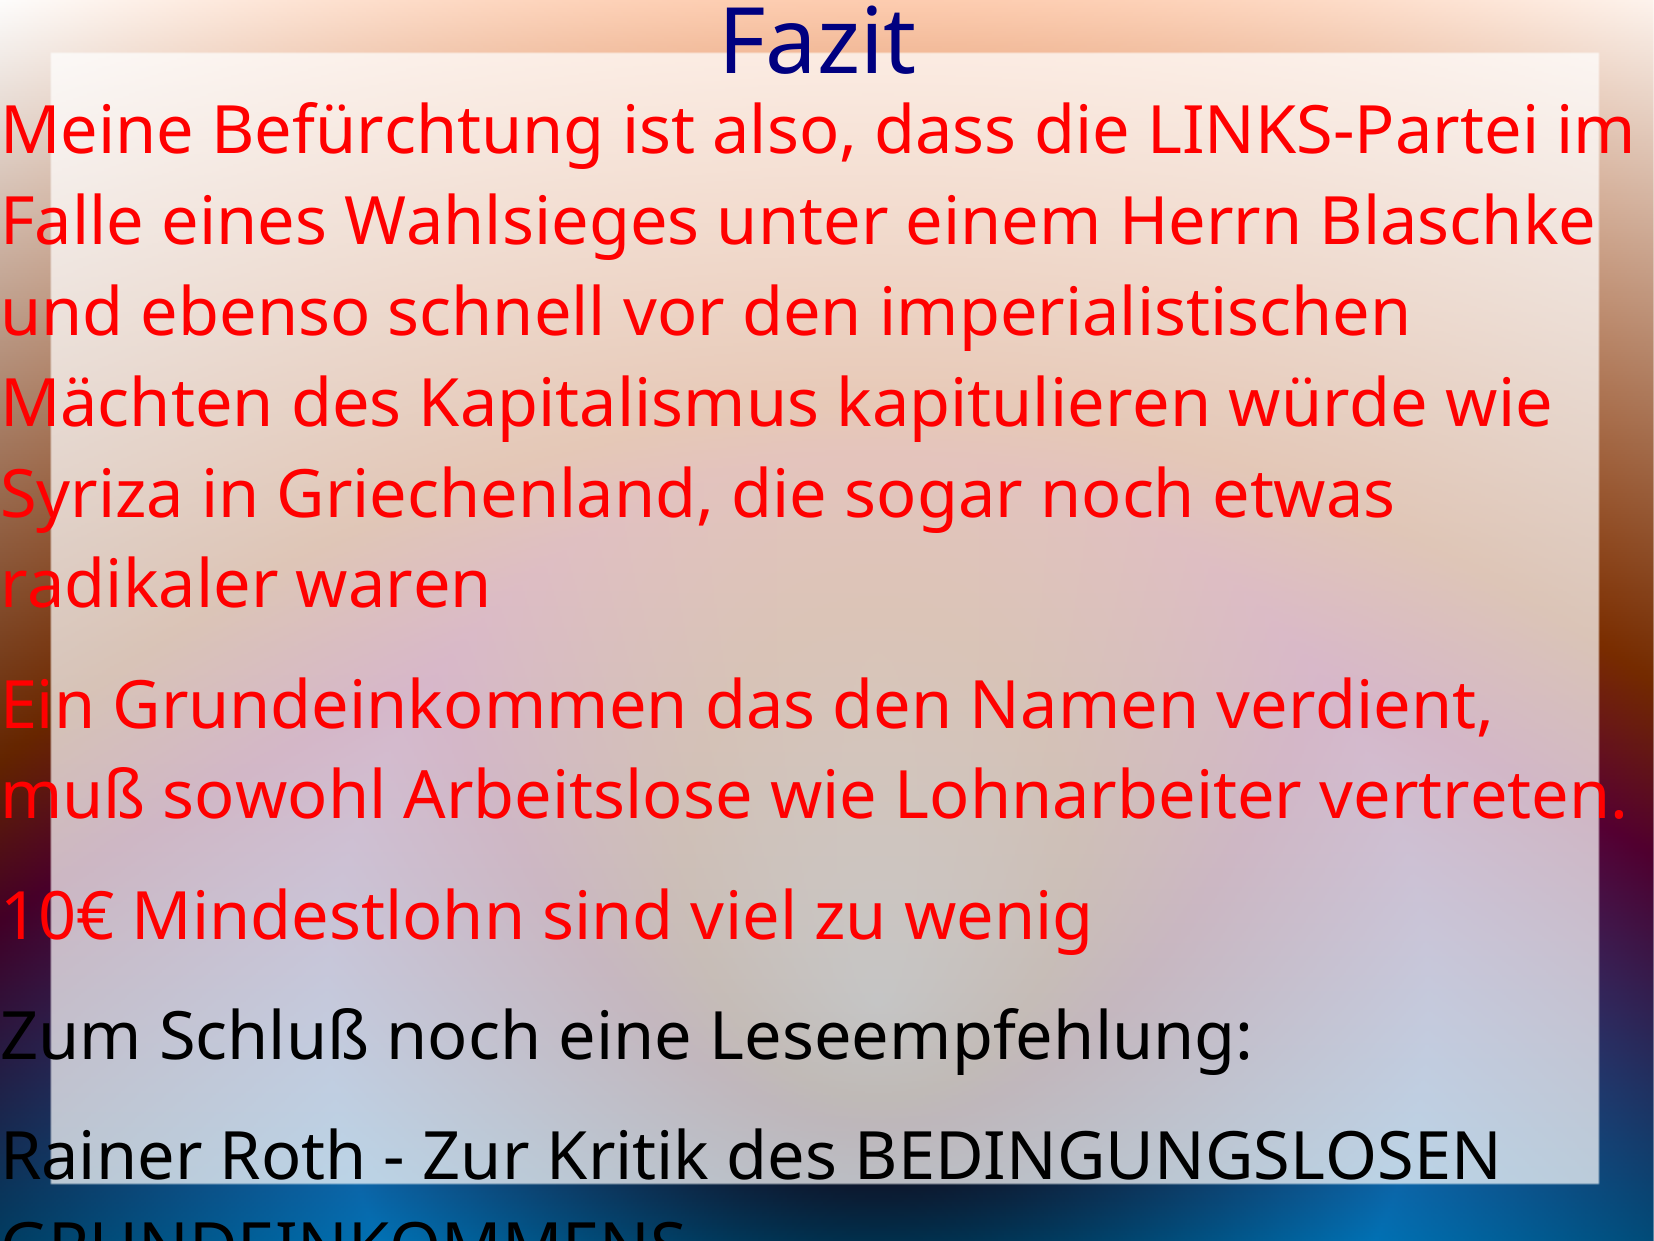

# Fazit
Meine Befürchtung ist also, dass die LINKS-Partei im Falle eines Wahlsieges unter einem Herrn Blaschke und ebenso schnell vor den imperialistischen Mächten des Kapitalismus kapitulieren würde wie Syriza in Griechenland, die sogar noch etwas radikaler waren
Ein Grundeinkommen das den Namen verdient, muß sowohl Arbeitslose wie Lohnarbeiter vertreten.
10€ Mindestlohn sind viel zu wenig
Zum Schluß noch eine Leseempfehlung:
Rainer Roth - Zur Kritik des BEDINGUNGSLOSEN GRUNDEINKOMMENS
Ich danke für eure Aufmerksamkeit!